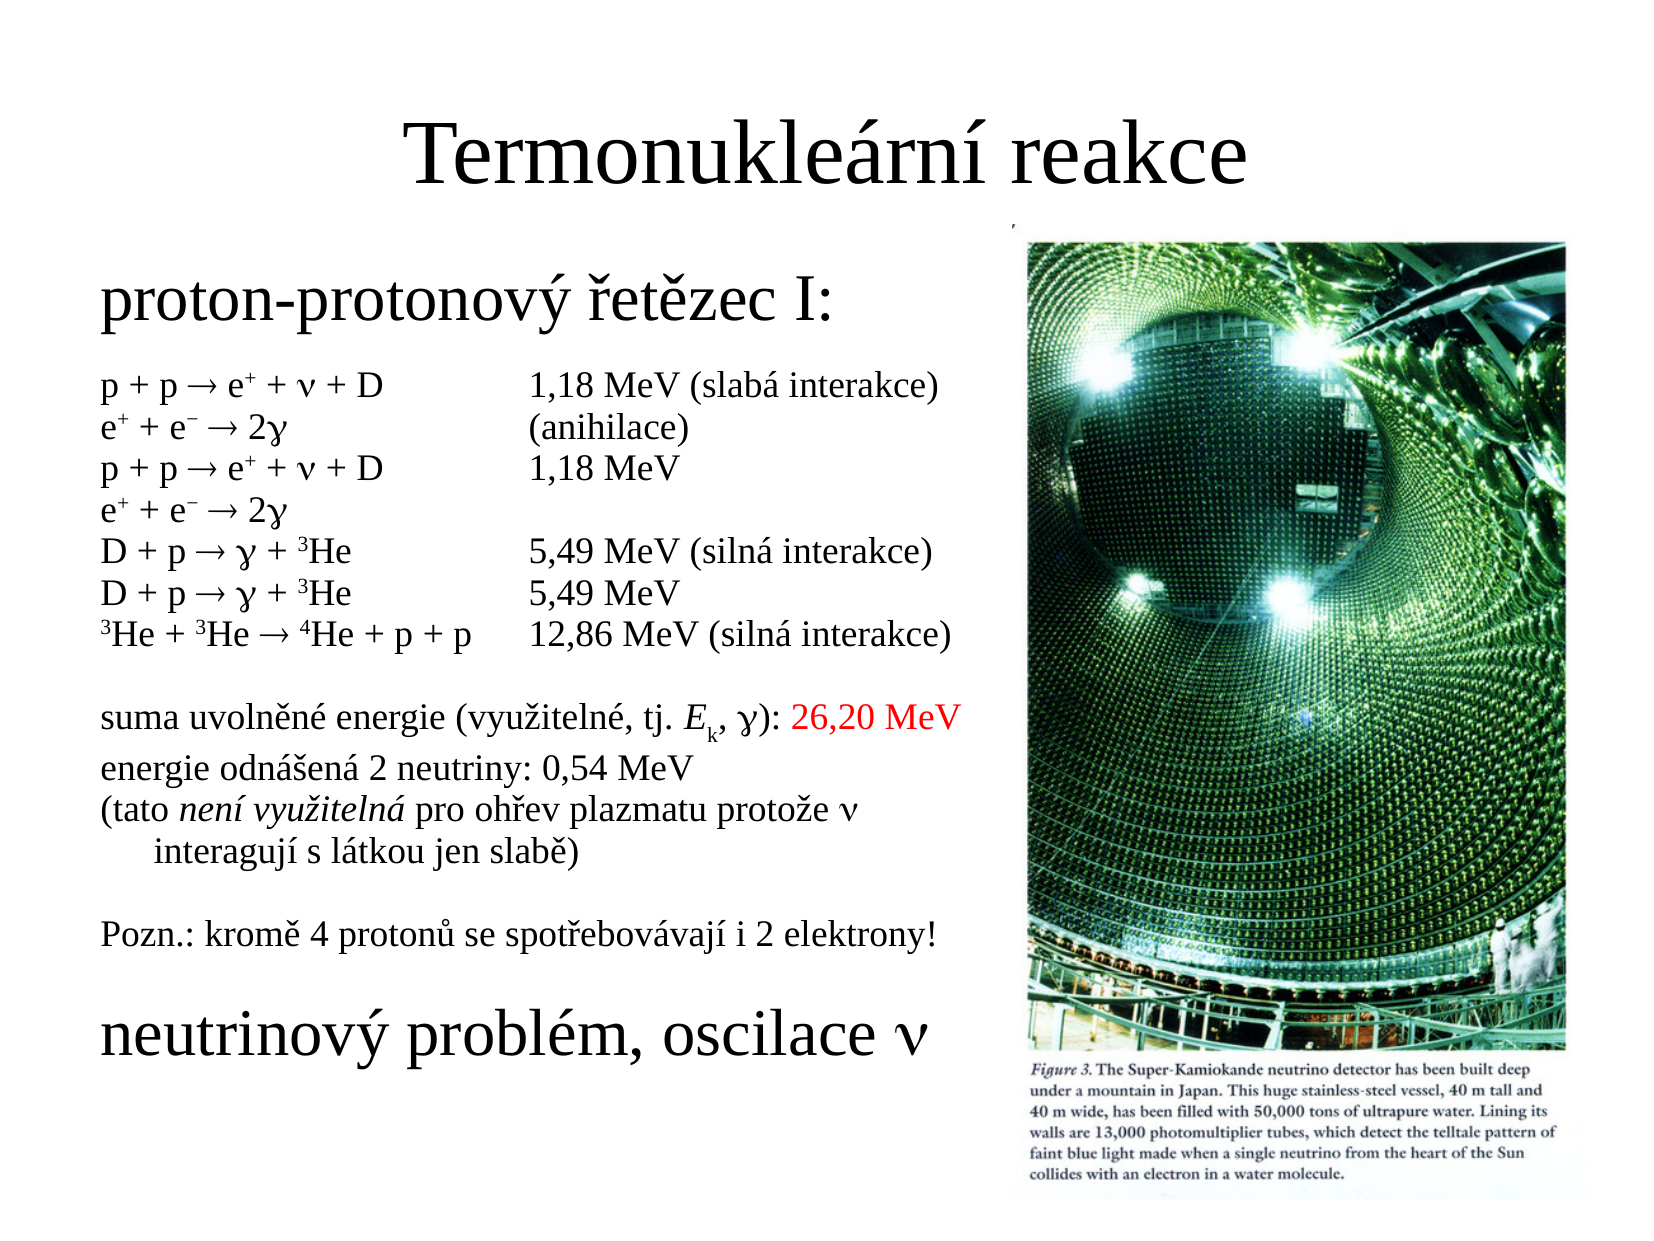

# Termonukleární reakce
proton-protonový řetězec I:
p + p  e+ + n + D		1,18 MeV (slabá interakce)
e+ + e−  2g				(anihilace)
p + p  e+ + n + D		1,18 MeV
e+ + e−  2g
D + p  g + 3He			5,49 MeV (silná interakce)
D + p  g + 3He			5,49 MeV
3He + 3He  4He + p + p	12,86 MeV (silná interakce)
suma uvolněné energie (využitelné, tj. Ek, g): 26,20 MeV
energie odnášená 2 neutriny: 0,54 MeV
(tato není využitelná pro ohřev plazmatu protože n interagují s látkou jen slabě)
Pozn.: kromě 4 protonů se spotřebovávají i 2 elektrony!
neutrinový problém, oscilace n